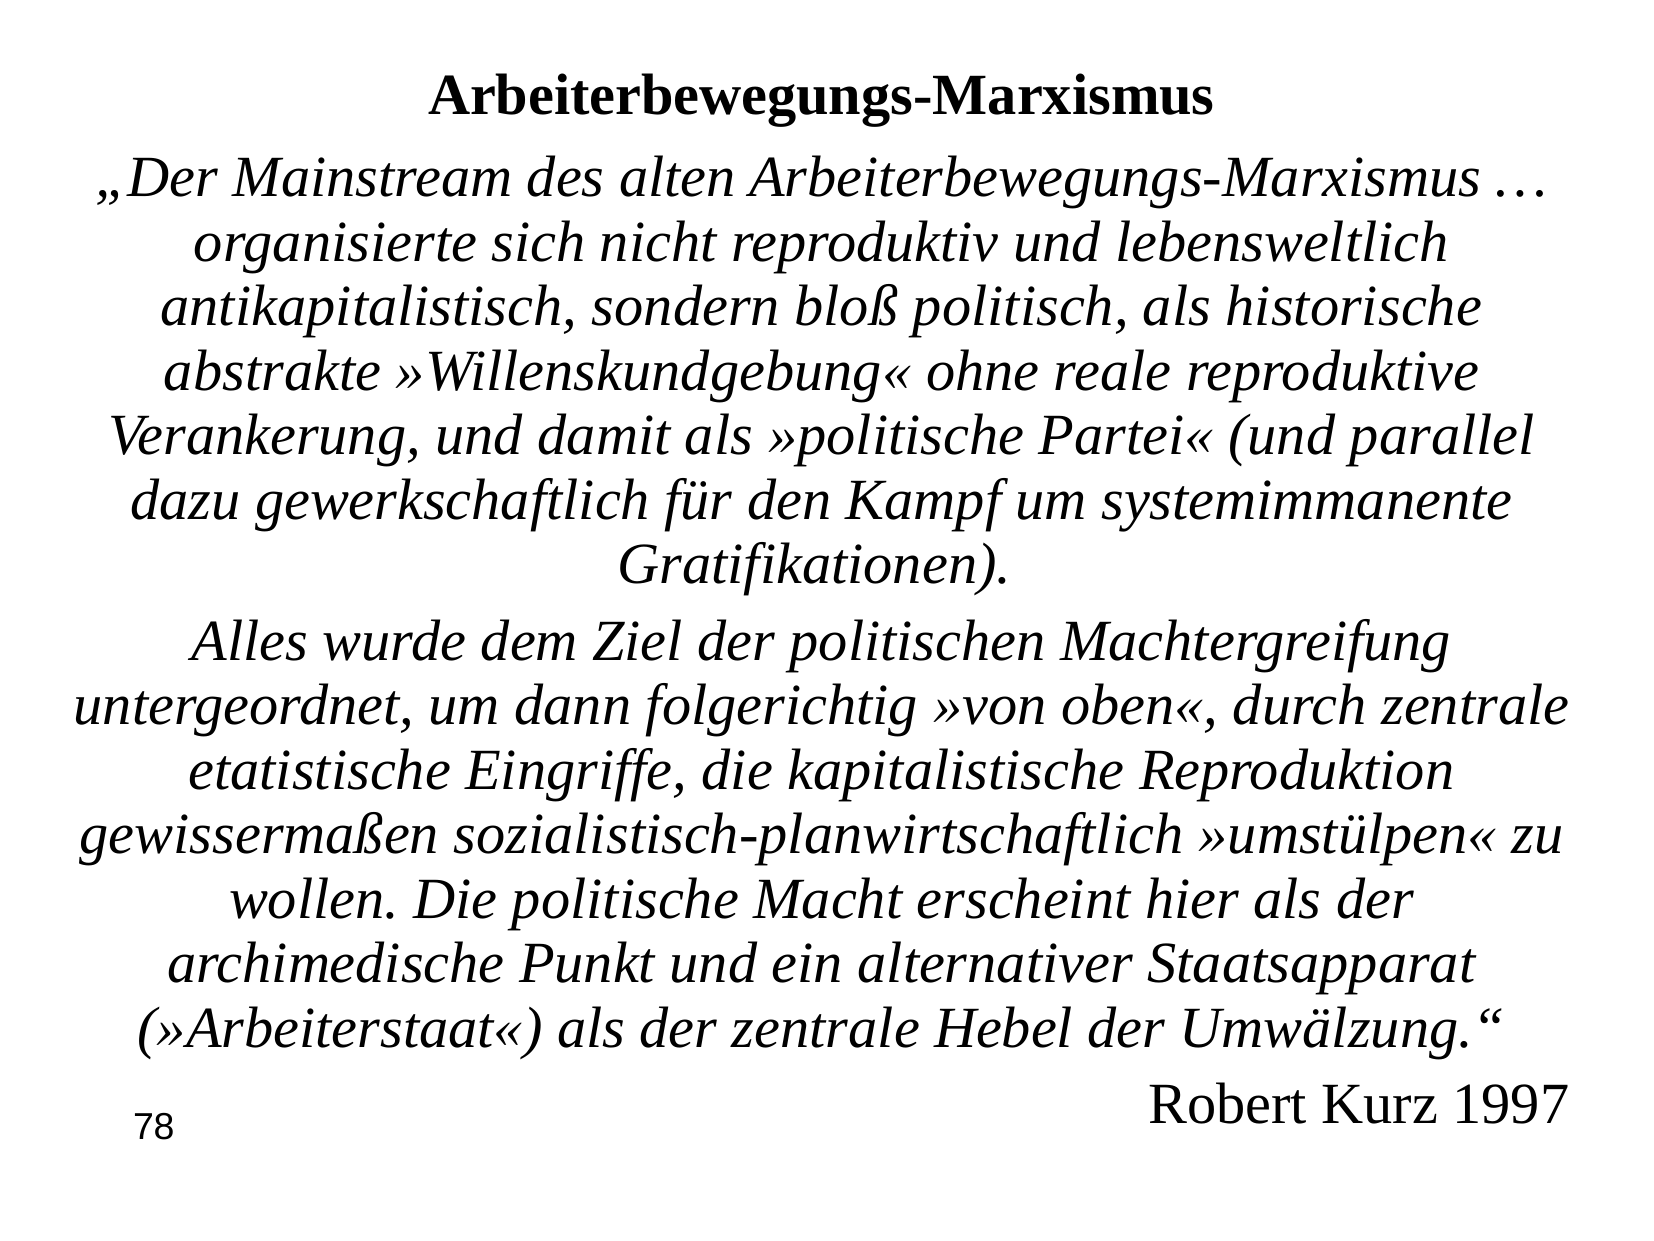

Arbeiterbewegungs-Marxismus
„Der Mainstream des alten Arbeiterbewegungs-Marxismus … organisierte sich nicht reproduktiv und lebensweltlich antikapitalistisch, sondern bloß politisch, als historische abstrakte »Willenskundgebung« ohne reale reproduktive Verankerung, und damit als »politische Partei« (und parallel dazu gewerkschaftlich für den Kampf um systemimmanente Gratifikationen).
Alles wurde dem Ziel der politischen Machtergreifung untergeordnet, um dann folgerichtig »von oben«, durch zentrale etatistische Eingriffe, die kapitalistische Reproduktion gewissermaßen sozialistisch-planwirtschaftlich »umstülpen« zu wollen. Die politische Macht erscheint hier als der archimedische Punkt und ein alternativer Staatsapparat (»Arbeiterstaat«) als der zentrale Hebel der Umwälzung.“
Robert Kurz 1997